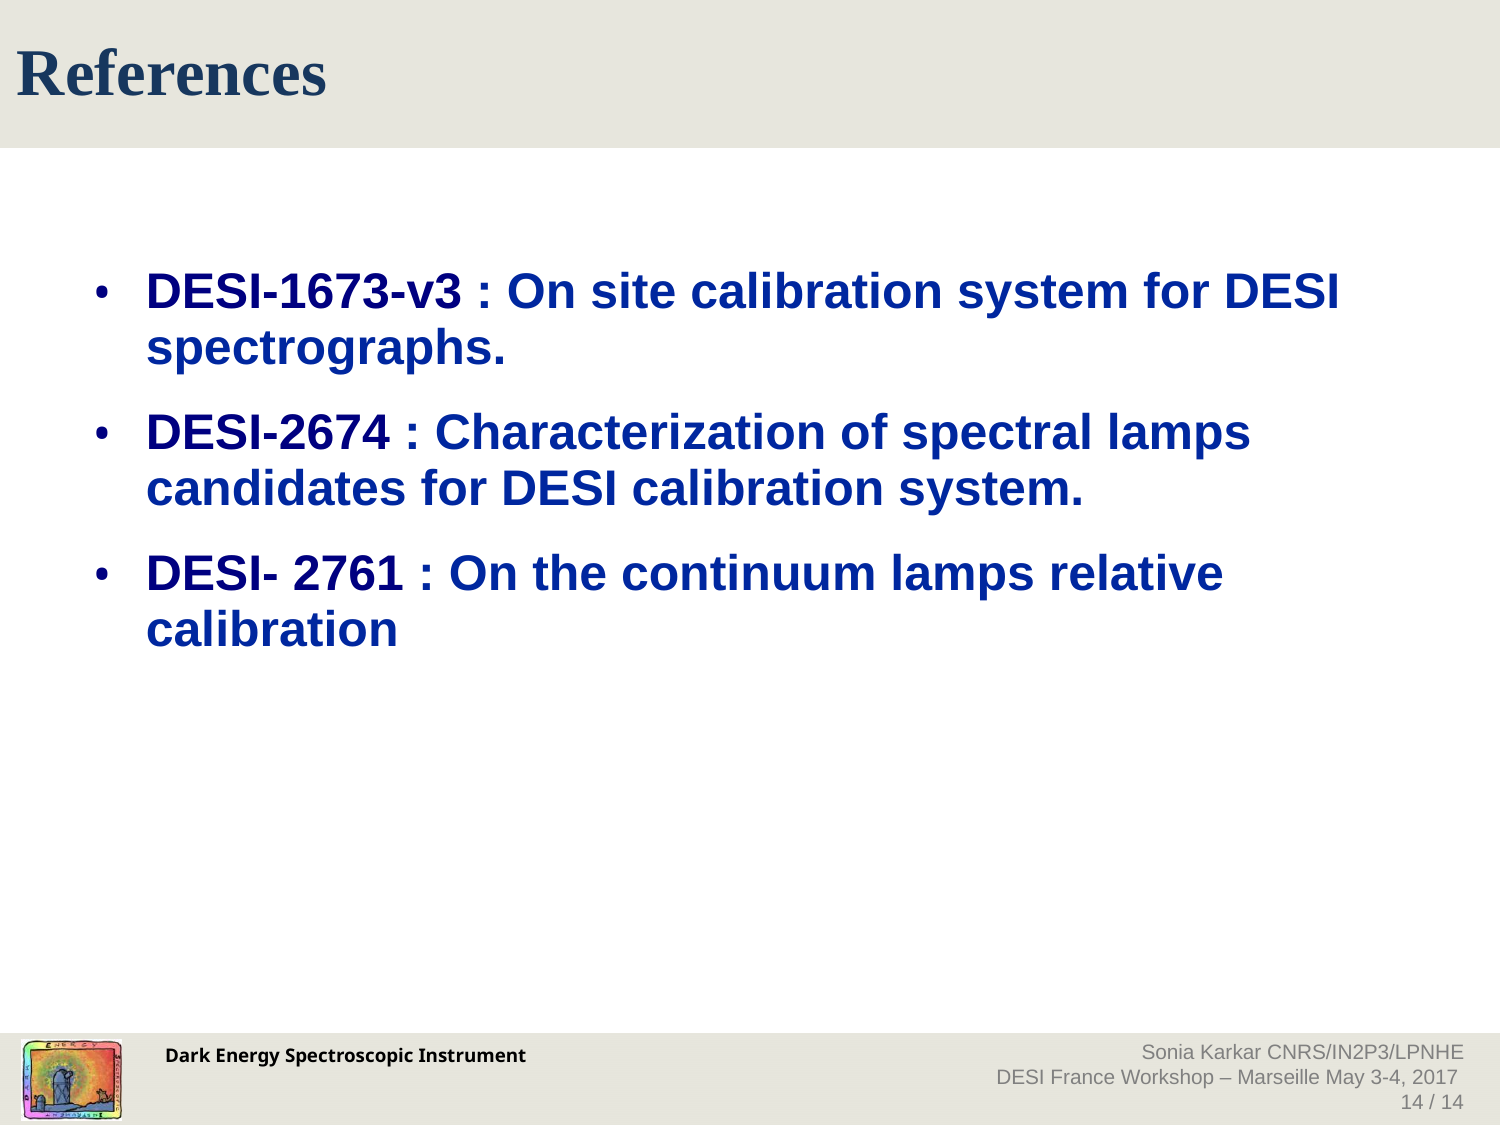

# References
DESI-1673-v3 : On site calibration system for DESI spectrographs.
DESI-2674 : Characterization of spectral lamps candidates for DESI calibration system.
DESI- 2761 : On the continuum lamps relative calibration